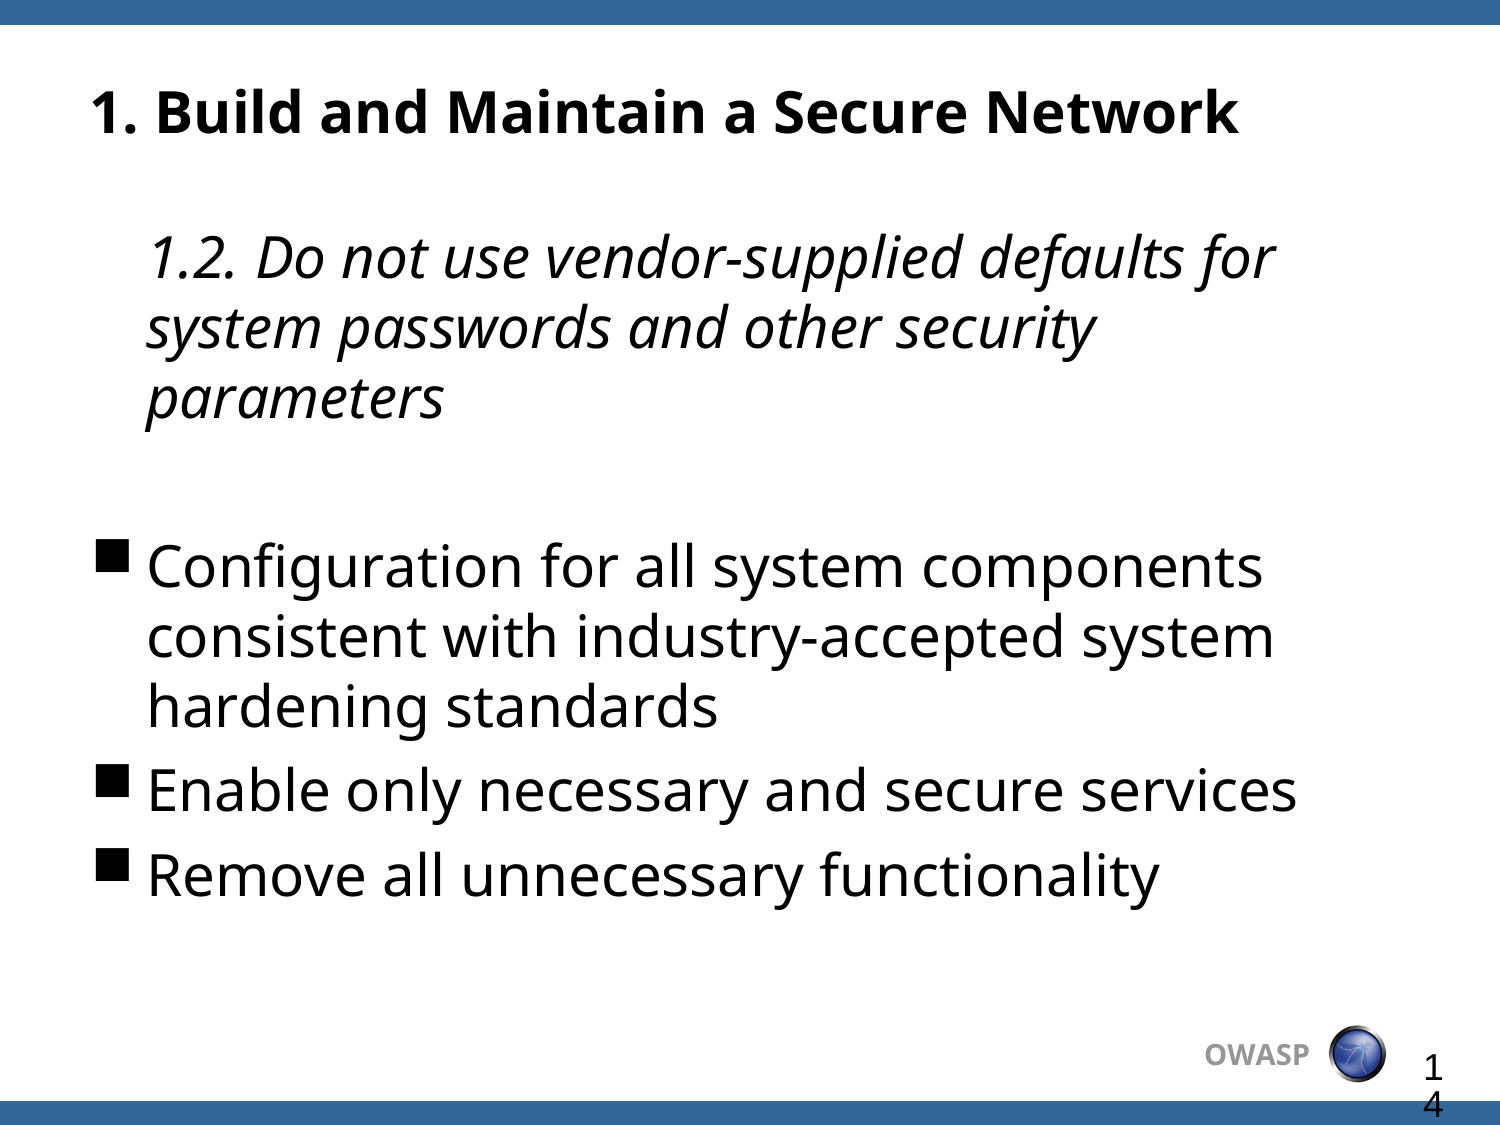

# 1. Build and Maintain a Secure Network
1.2. Do not use vendor-supplied defaults for system passwords and other security parameters
Configuration for all system components consistent with industry-accepted system hardening standards
Enable only necessary and secure services
Remove all unnecessary functionality
14